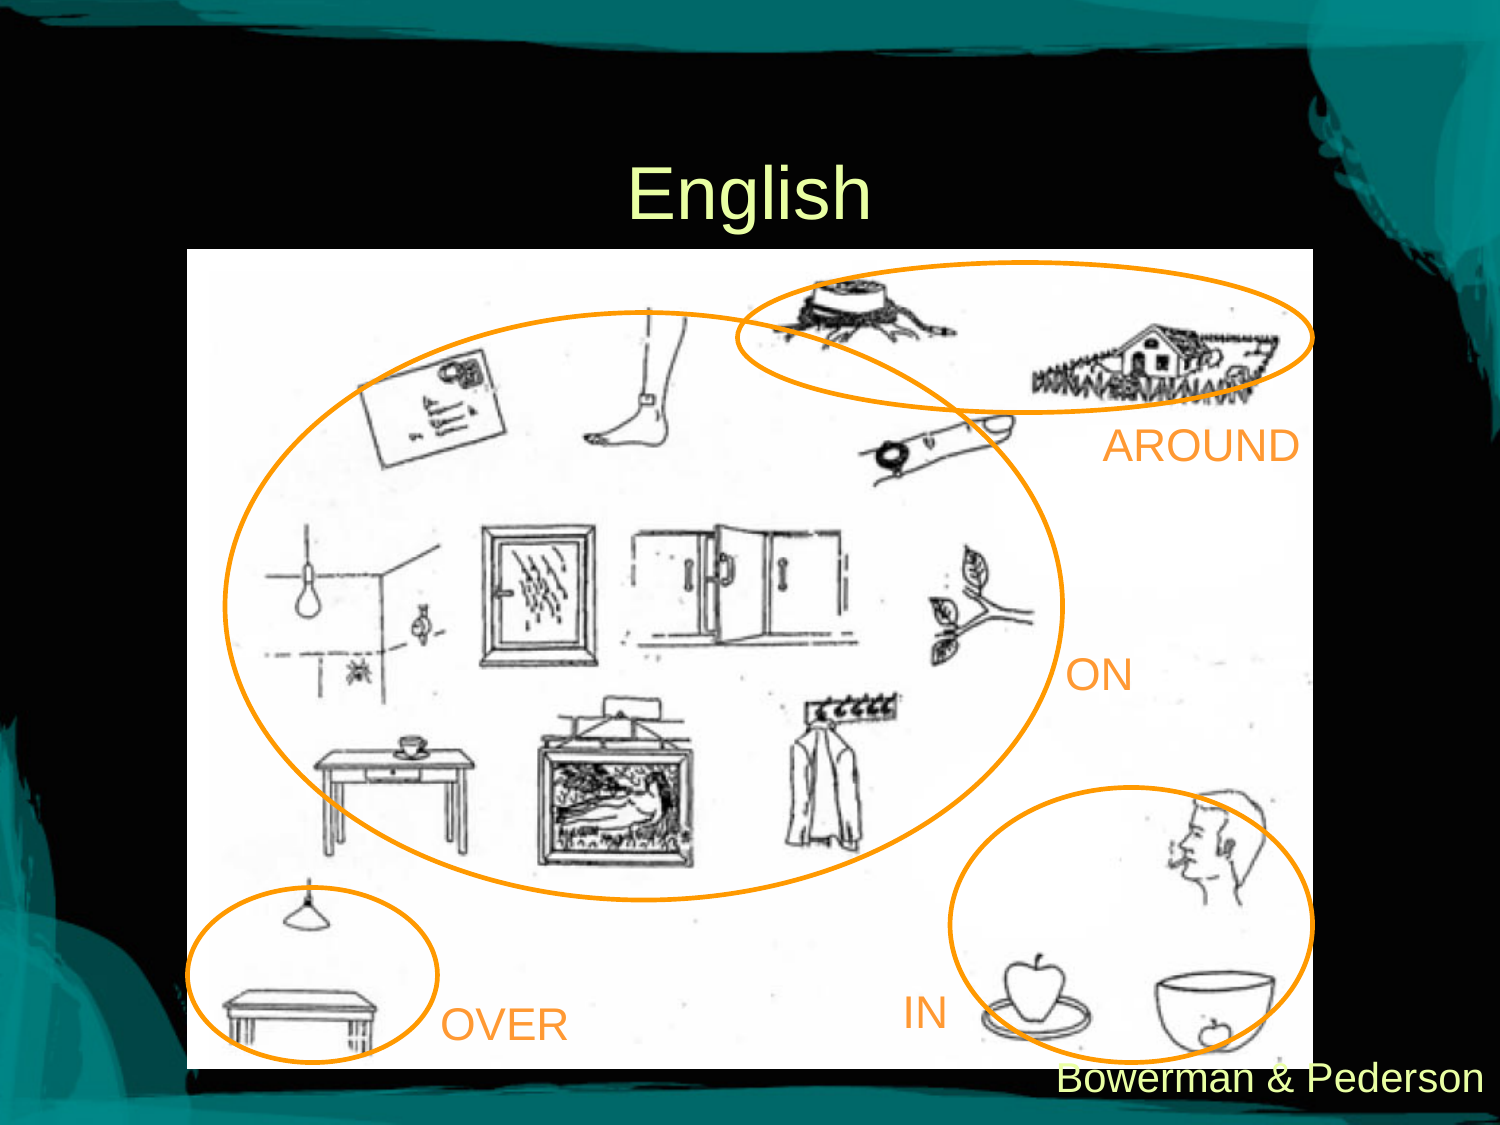

# English
AROUND
ON
IN
OVER
Bowerman & Pederson